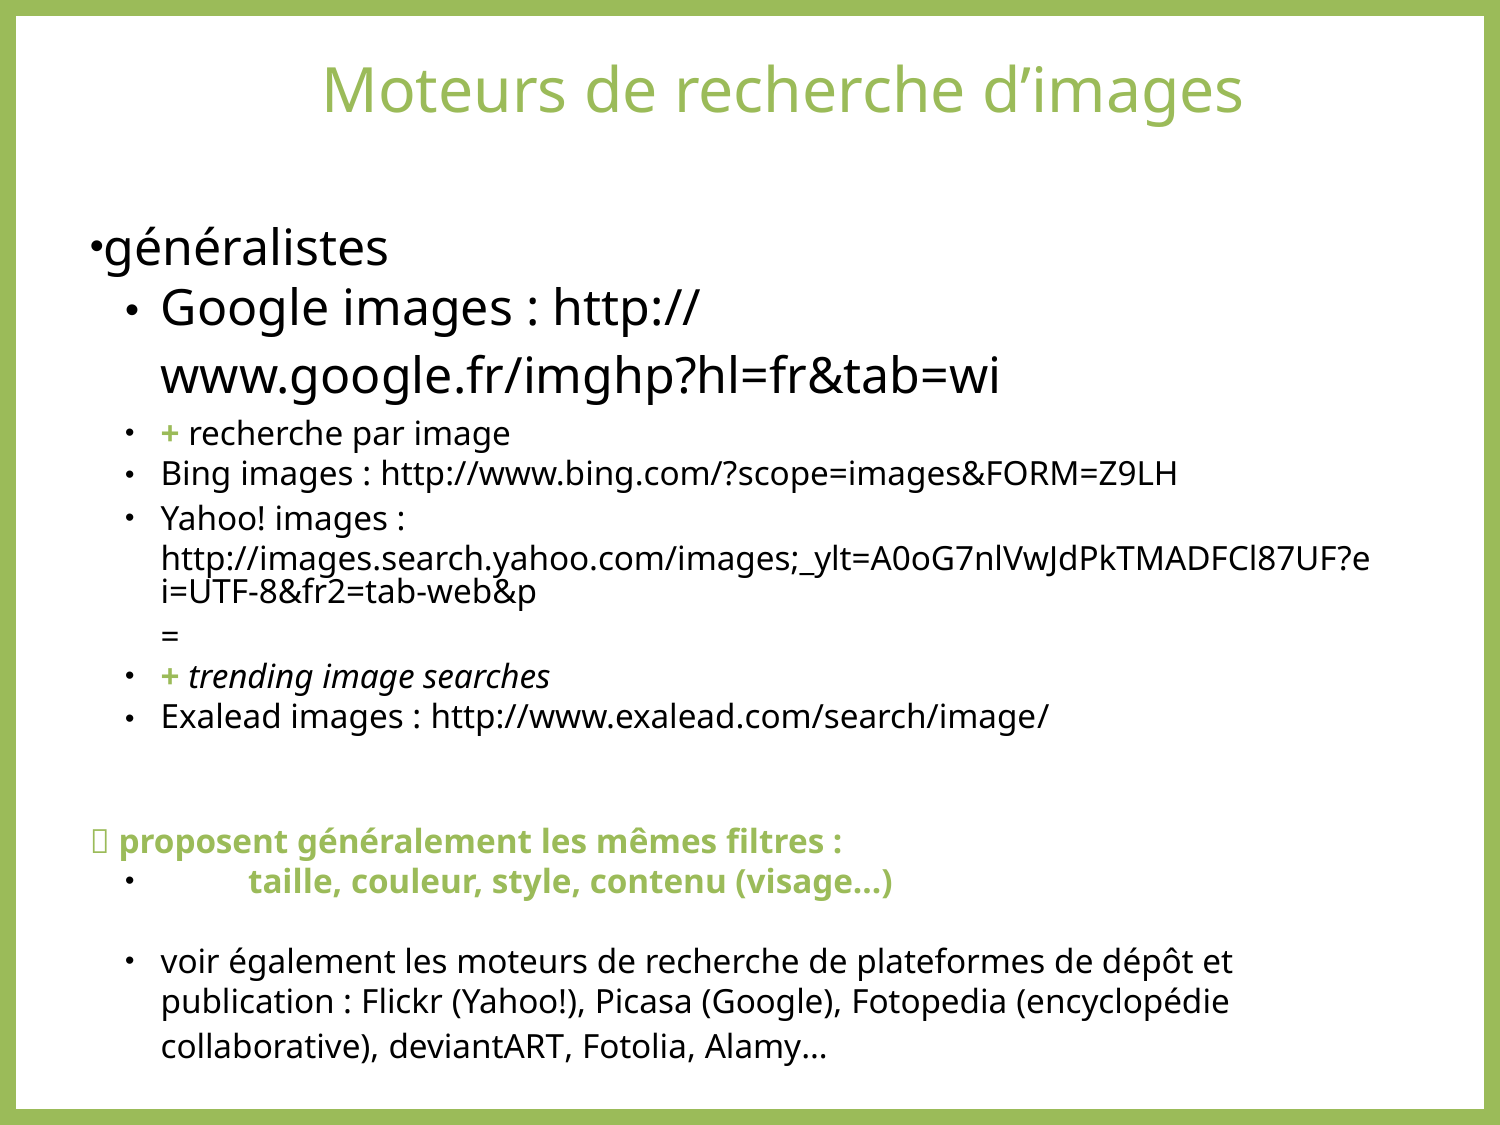

Moteurs de recherche d’images
généralistes
Google images : http://www.google.fr/imghp?hl=fr&tab=wi
+ recherche par image
Bing images : http://www.bing.com/?scope=images&FORM=Z9LH
Yahoo! images : http://images.search.yahoo.com/images;_ylt=A0oG7nlVwJdPkTMADFCl87UF?ei=UTF-8&fr2=tab-web&p=
+ trending image searches
Exalead images : http://www.exalead.com/search/image/
 proposent généralement les mêmes filtres :
 taille, couleur, style, contenu (visage…)
voir également les moteurs de recherche de plateformes de dépôt et publication : Flickr (Yahoo!), Picasa (Google), Fotopedia (encyclopédie collaborative), deviantART, Fotolia, Alamy…